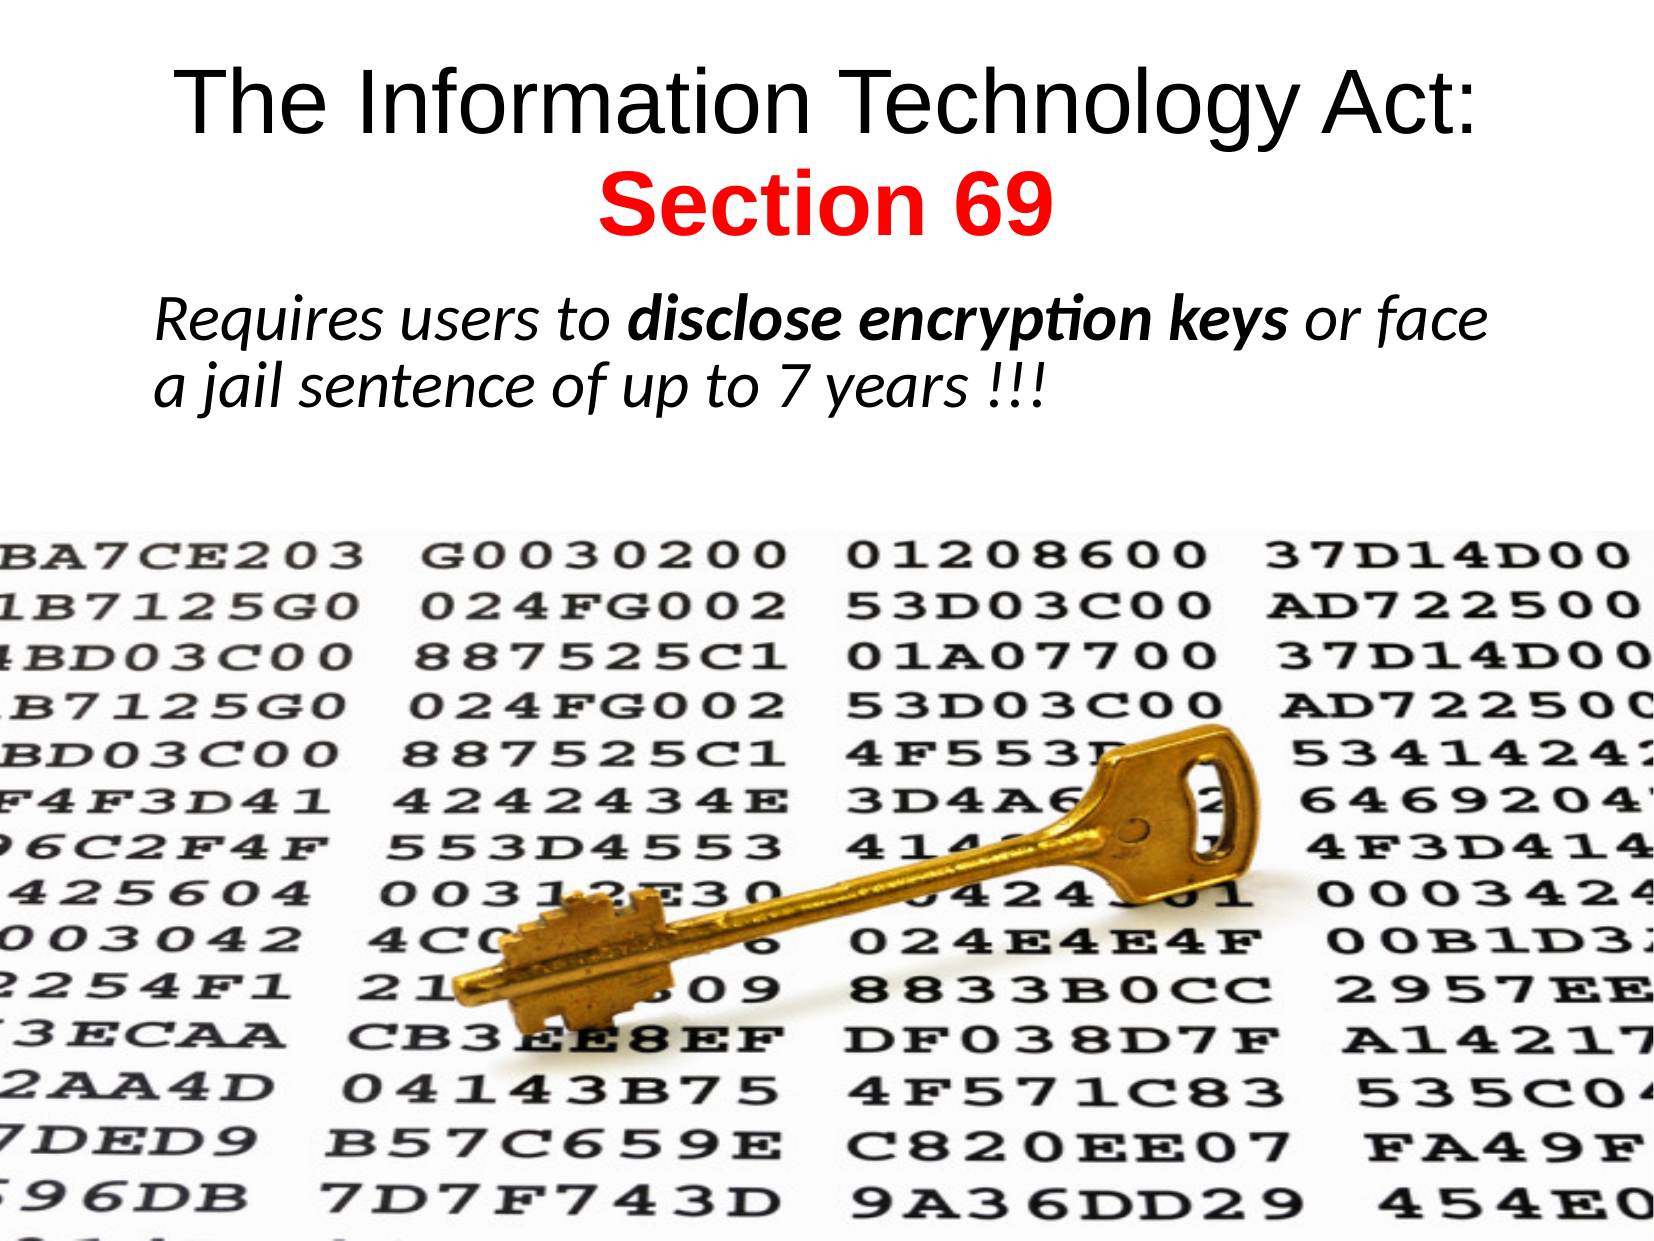

# The Information Technology Act: Section 69
Requires users to disclose encryption keys or face a jail sentence of up to 7 years !!!